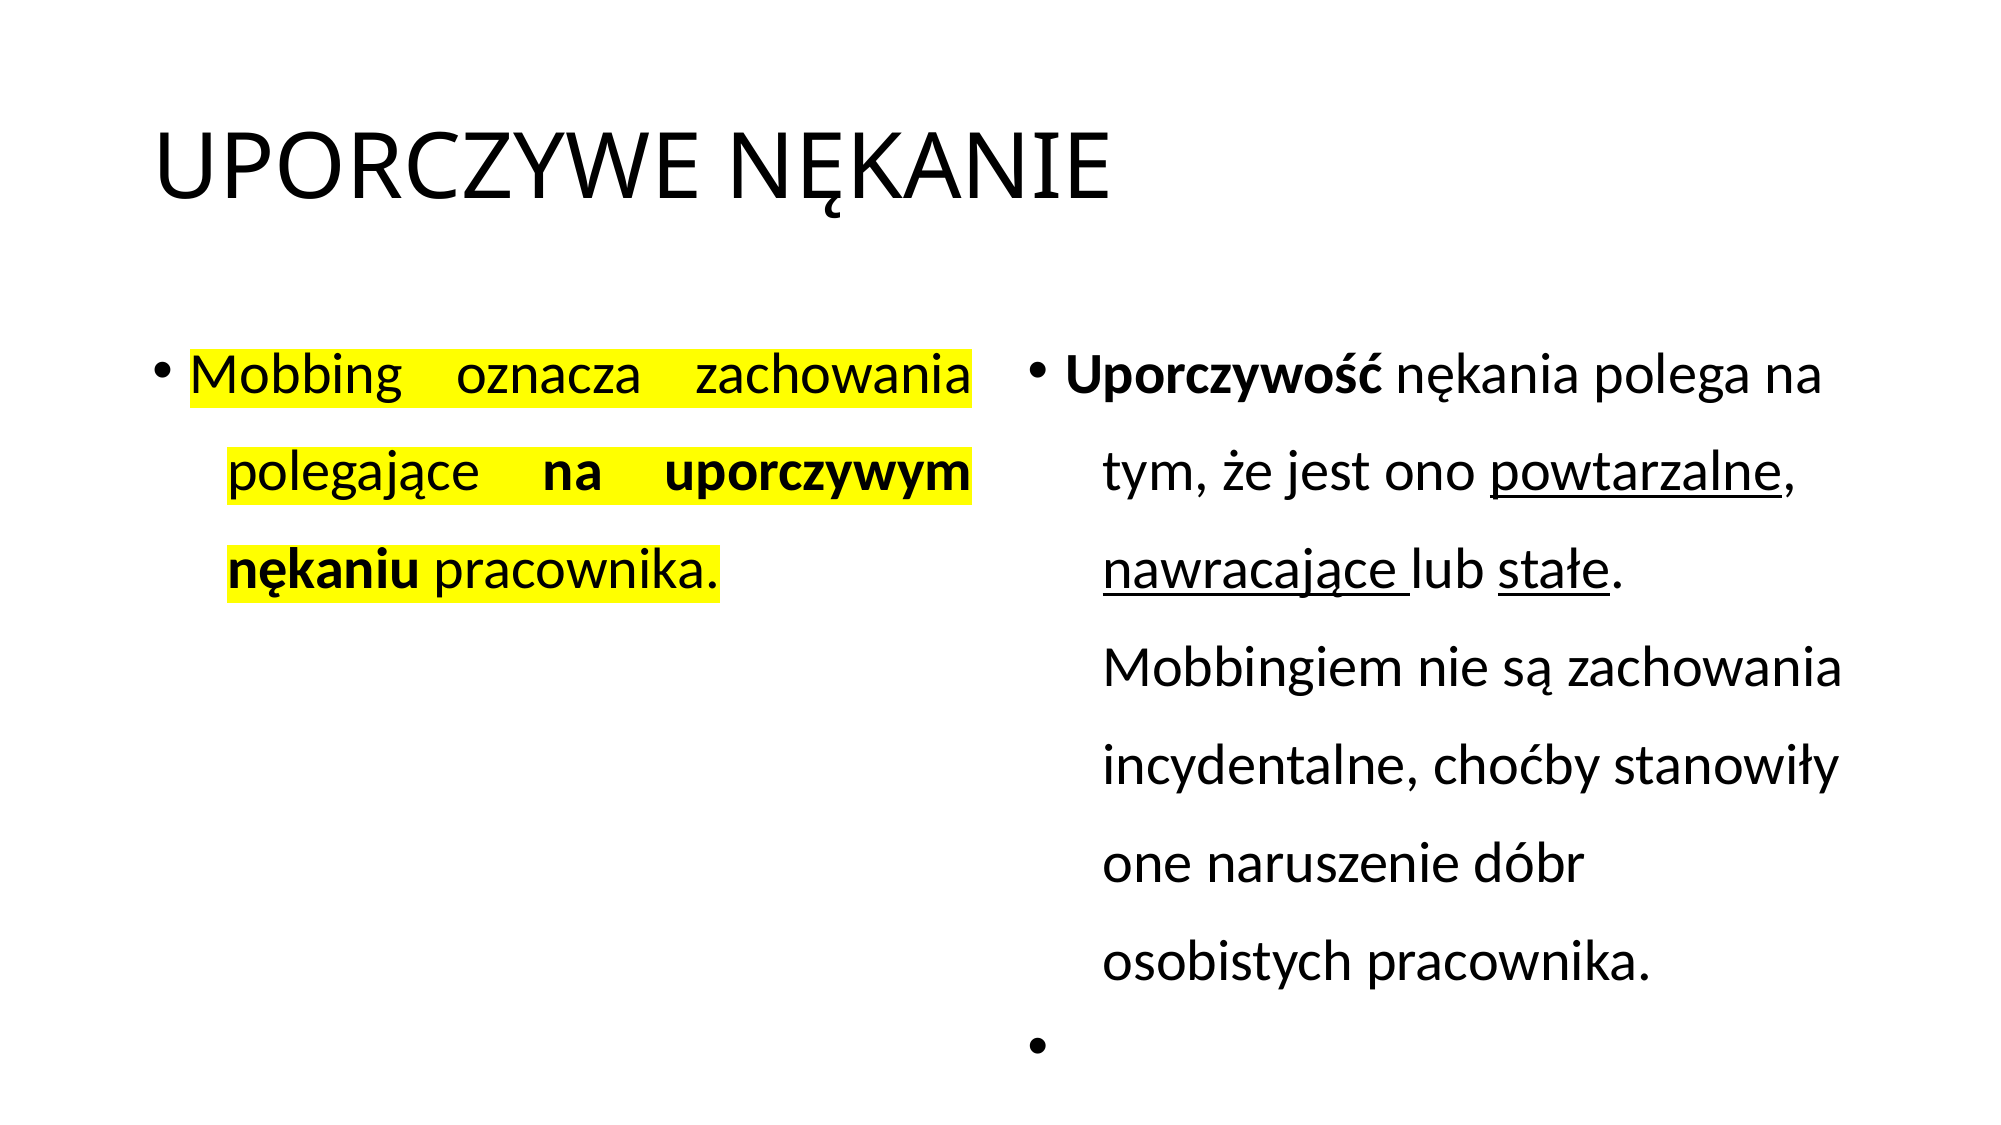

# UPORCZYWE NĘKANIE
Mobbing oznacza zachowania polegające na uporczywym nękaniu pracownika.
Uporczywość nękania polega na tym, że jest ono powtarzalne, nawracające lub stałe. Mobbingiem nie są zachowania incydentalne, choćby stanowiły one naruszenie dóbr osobistych pracownika.